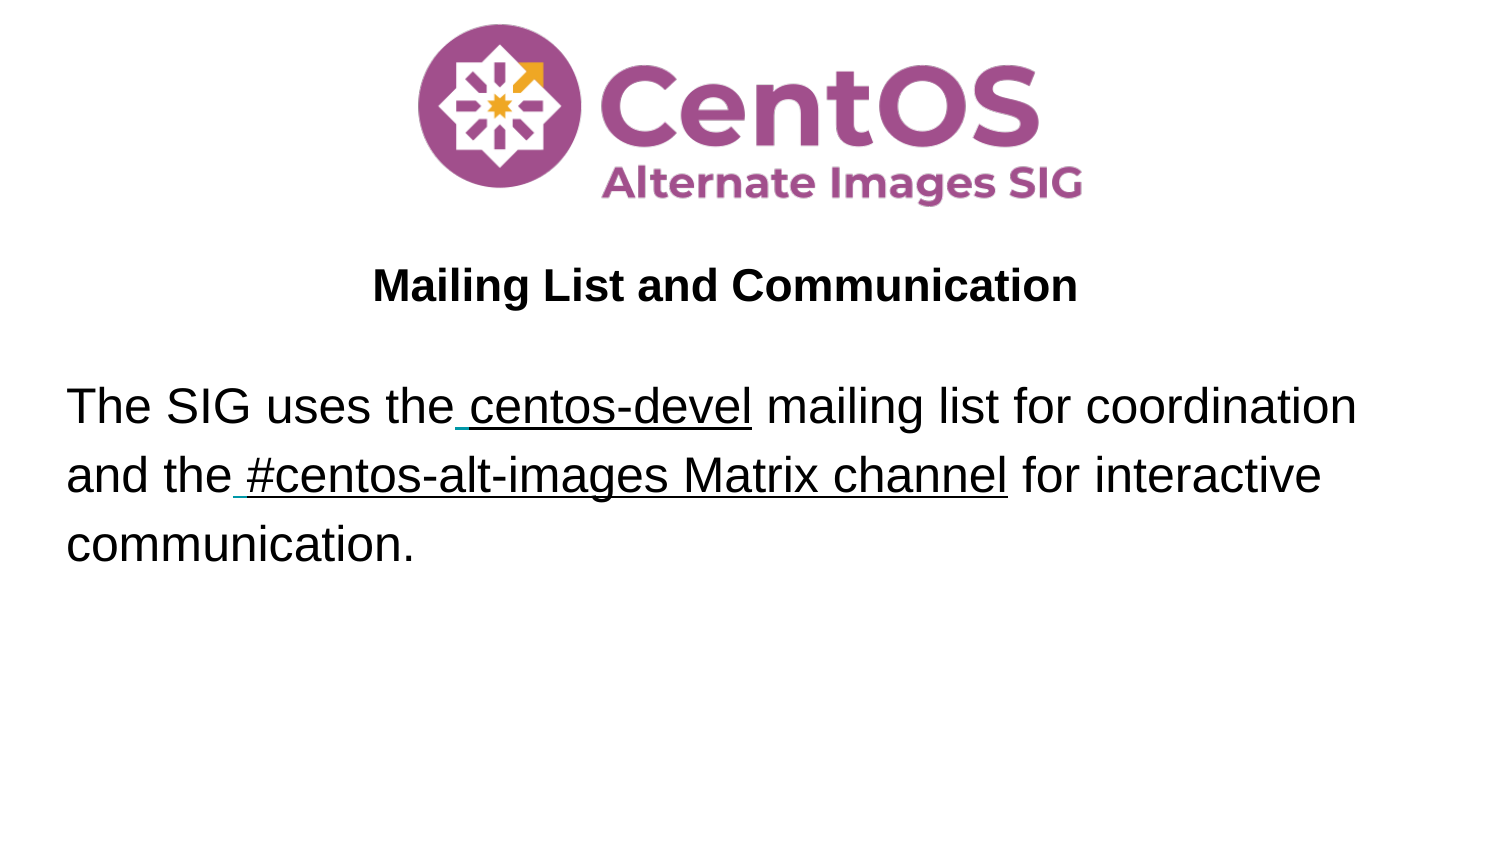

# Mailing List and Communication
The SIG uses the centos-devel mailing list for coordination and the #centos-alt-images Matrix channel for interactive communication.